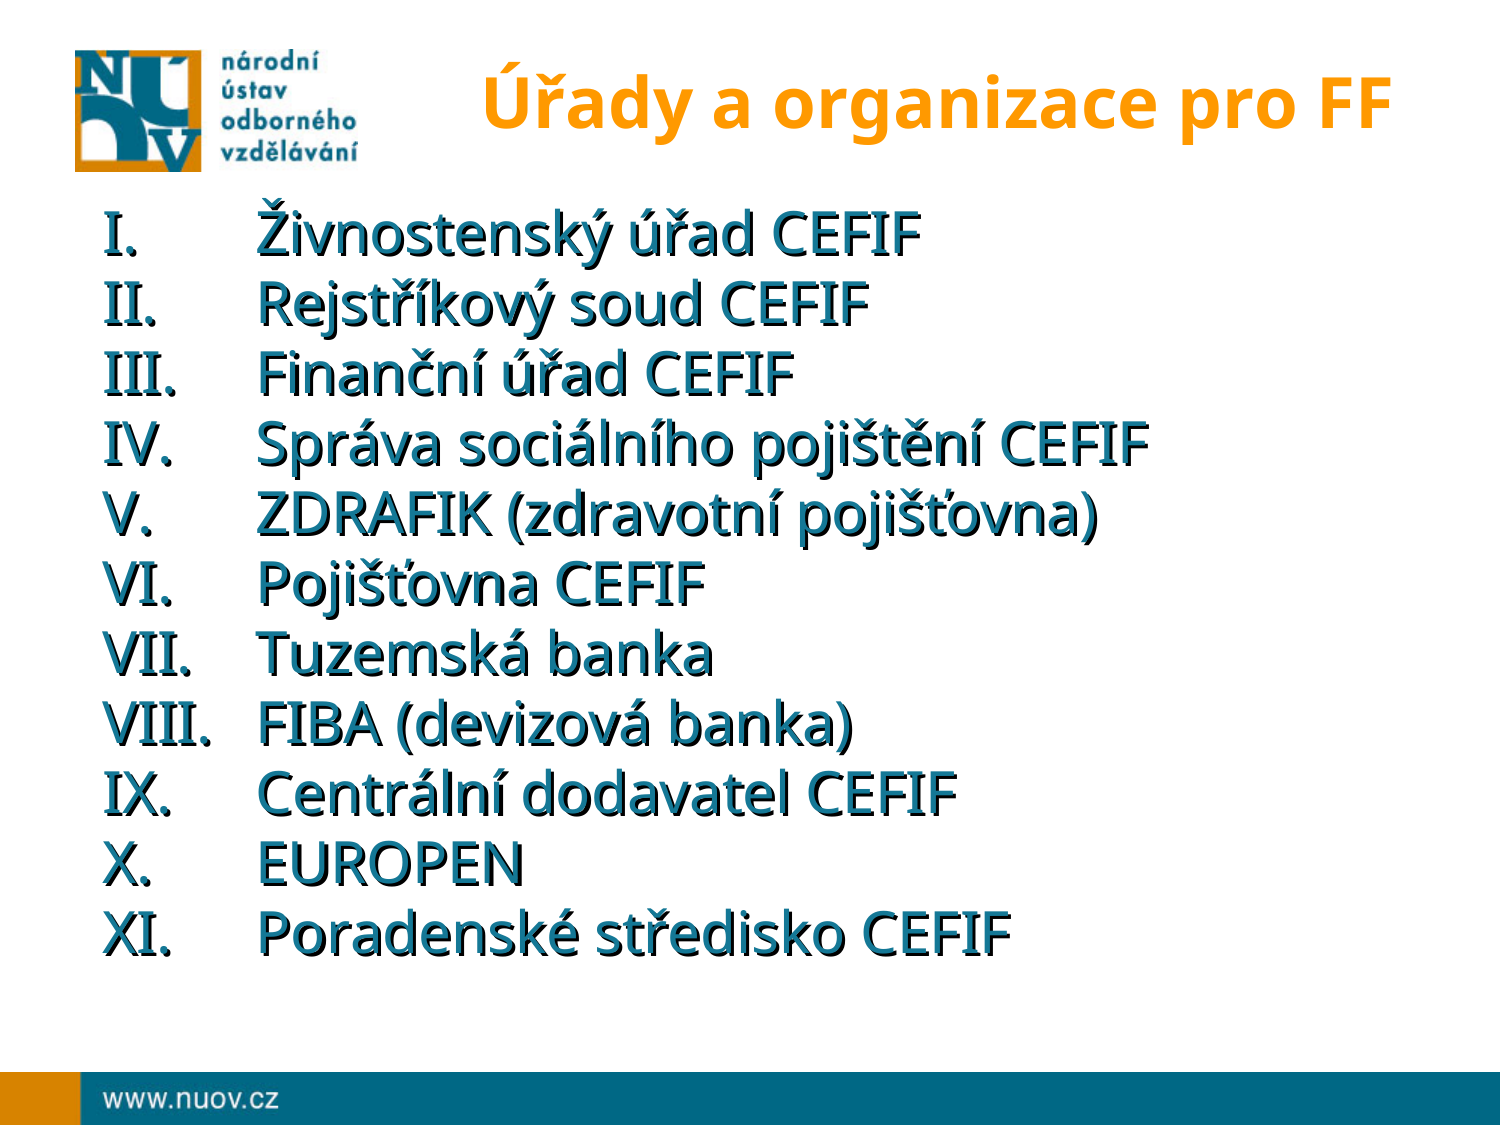

# Úřady a organizace pro FF
Živnostenský úřad CEFIF
Rejstříkový soud CEFIF
Finanční úřad CEFIF
Správa sociálního pojištění CEFIF
ZDRAFIK (zdravotní pojišťovna)
Pojišťovna CEFIF
Tuzemská banka
FIBA (devizová banka)
Centrální dodavatel CEFIF
EUROPEN
Poradenské středisko CEFIF